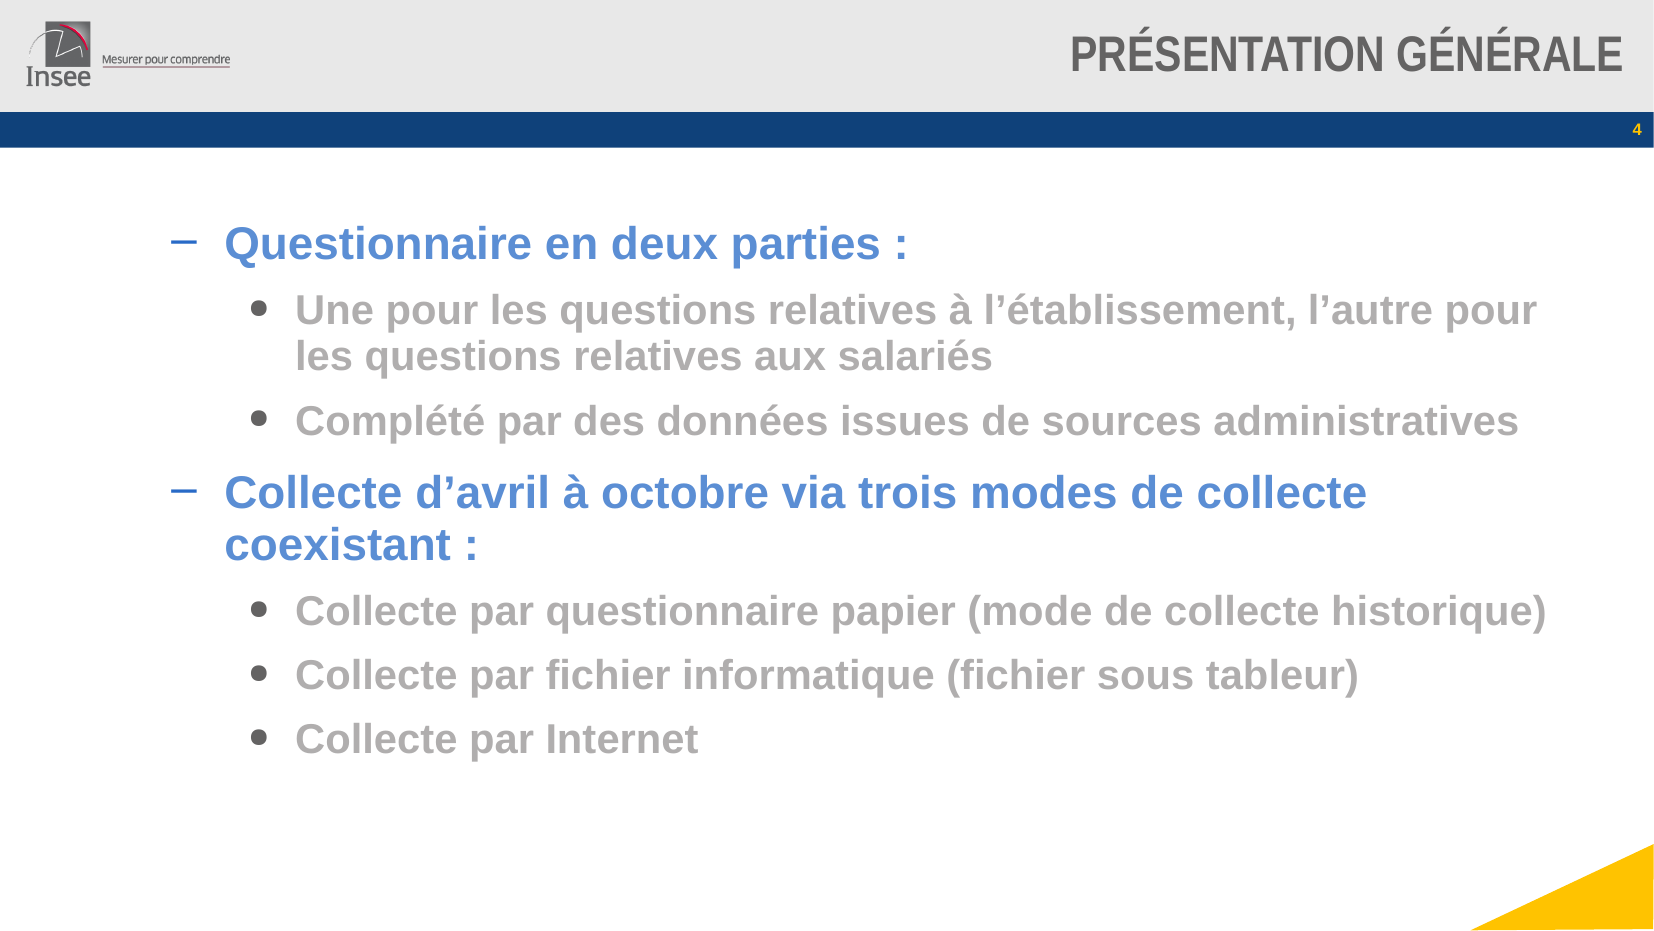

# Présentation générale
4
Questionnaire en deux parties :
Une pour les questions relatives à l’établissement, l’autre pour les questions relatives aux salariés
Complété par des données issues de sources administratives
Collecte d’avril à octobre via trois modes de collecte coexistant :
Collecte par questionnaire papier (mode de collecte historique)
Collecte par fichier informatique (fichier sous tableur)
Collecte par Internet